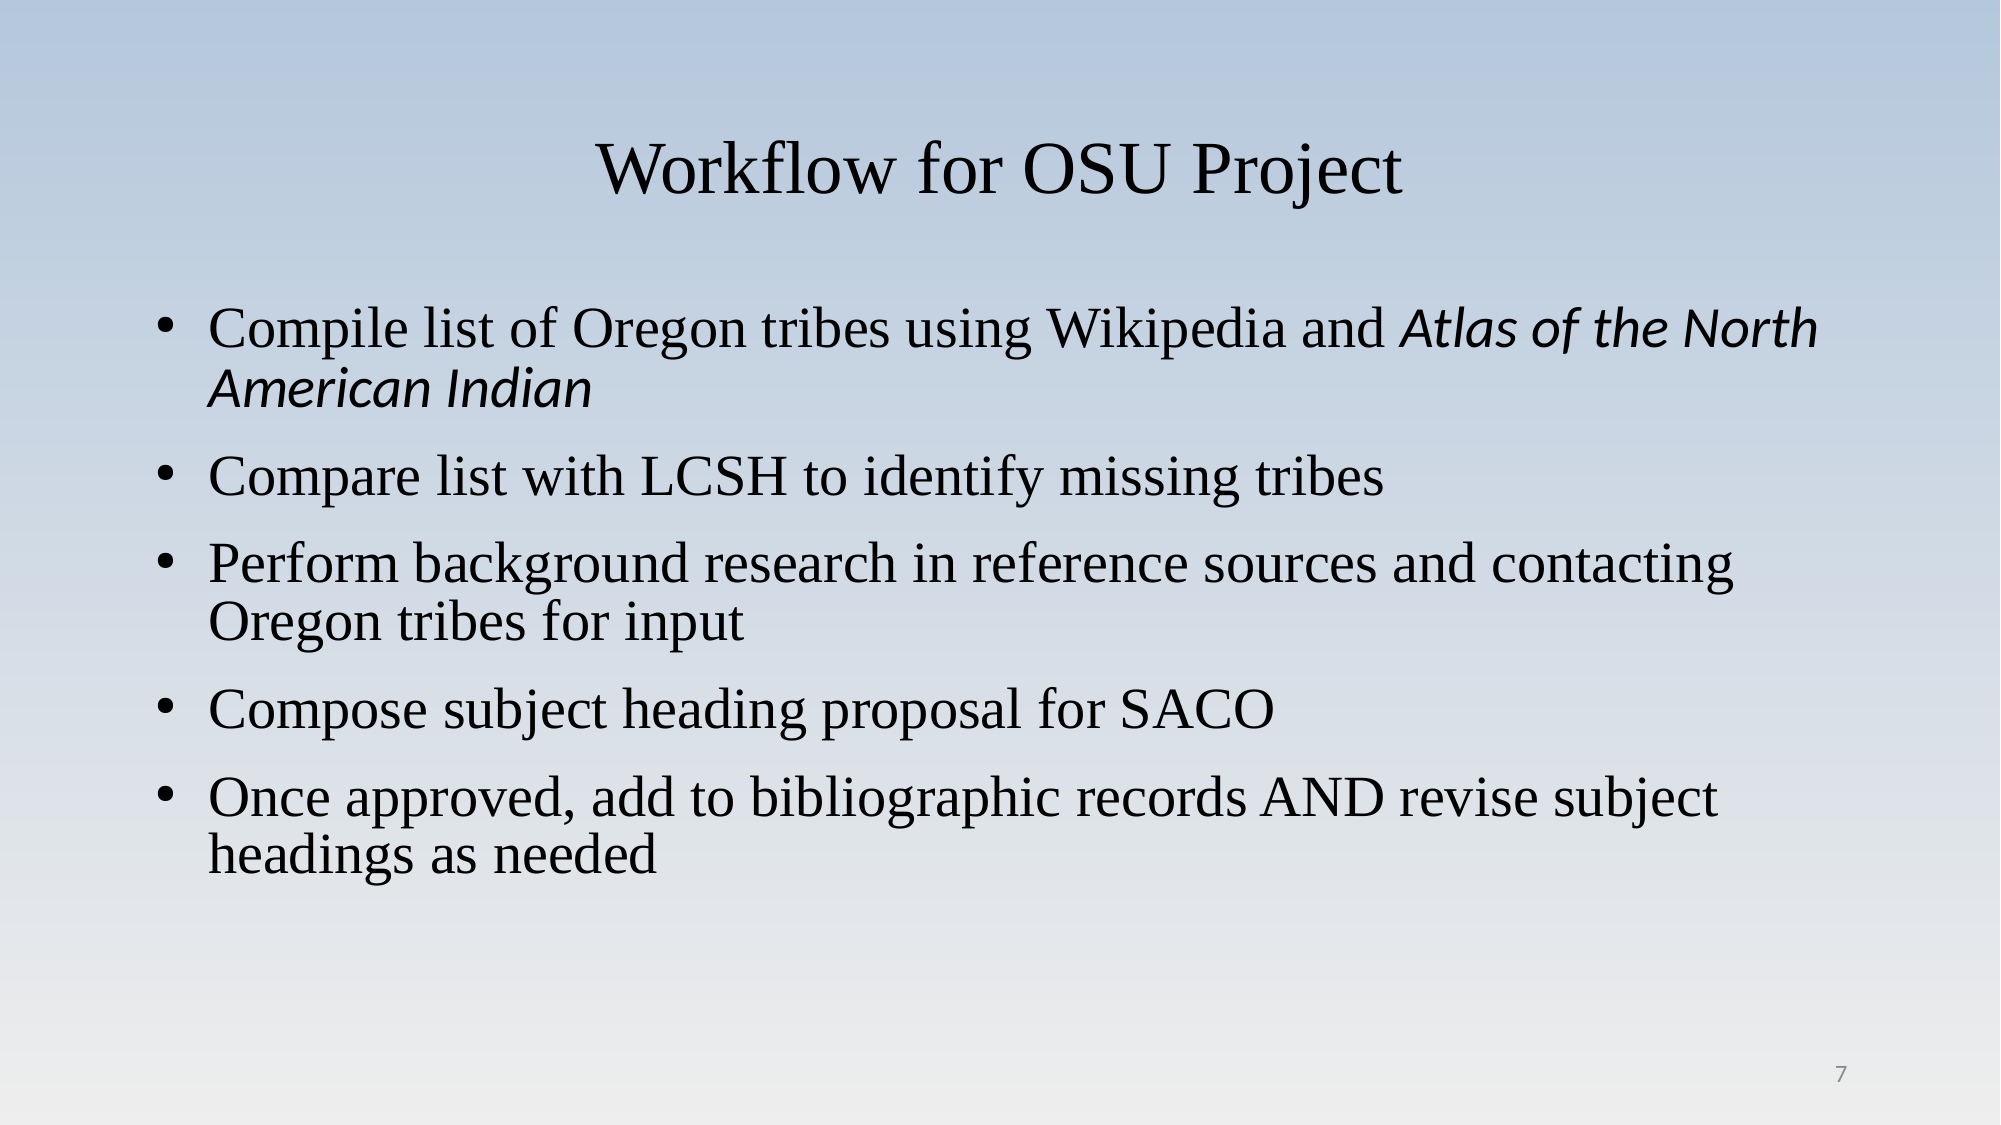

# Workflow for OSU Project
Compile list of Oregon tribes using Wikipedia and Atlas of the North American Indian
Compare list with LCSH to identify missing tribes
Perform background research in reference sources and contacting Oregon tribes for input
Compose subject heading proposal for SACO
Once approved, add to bibliographic records AND revise subject headings as needed
7